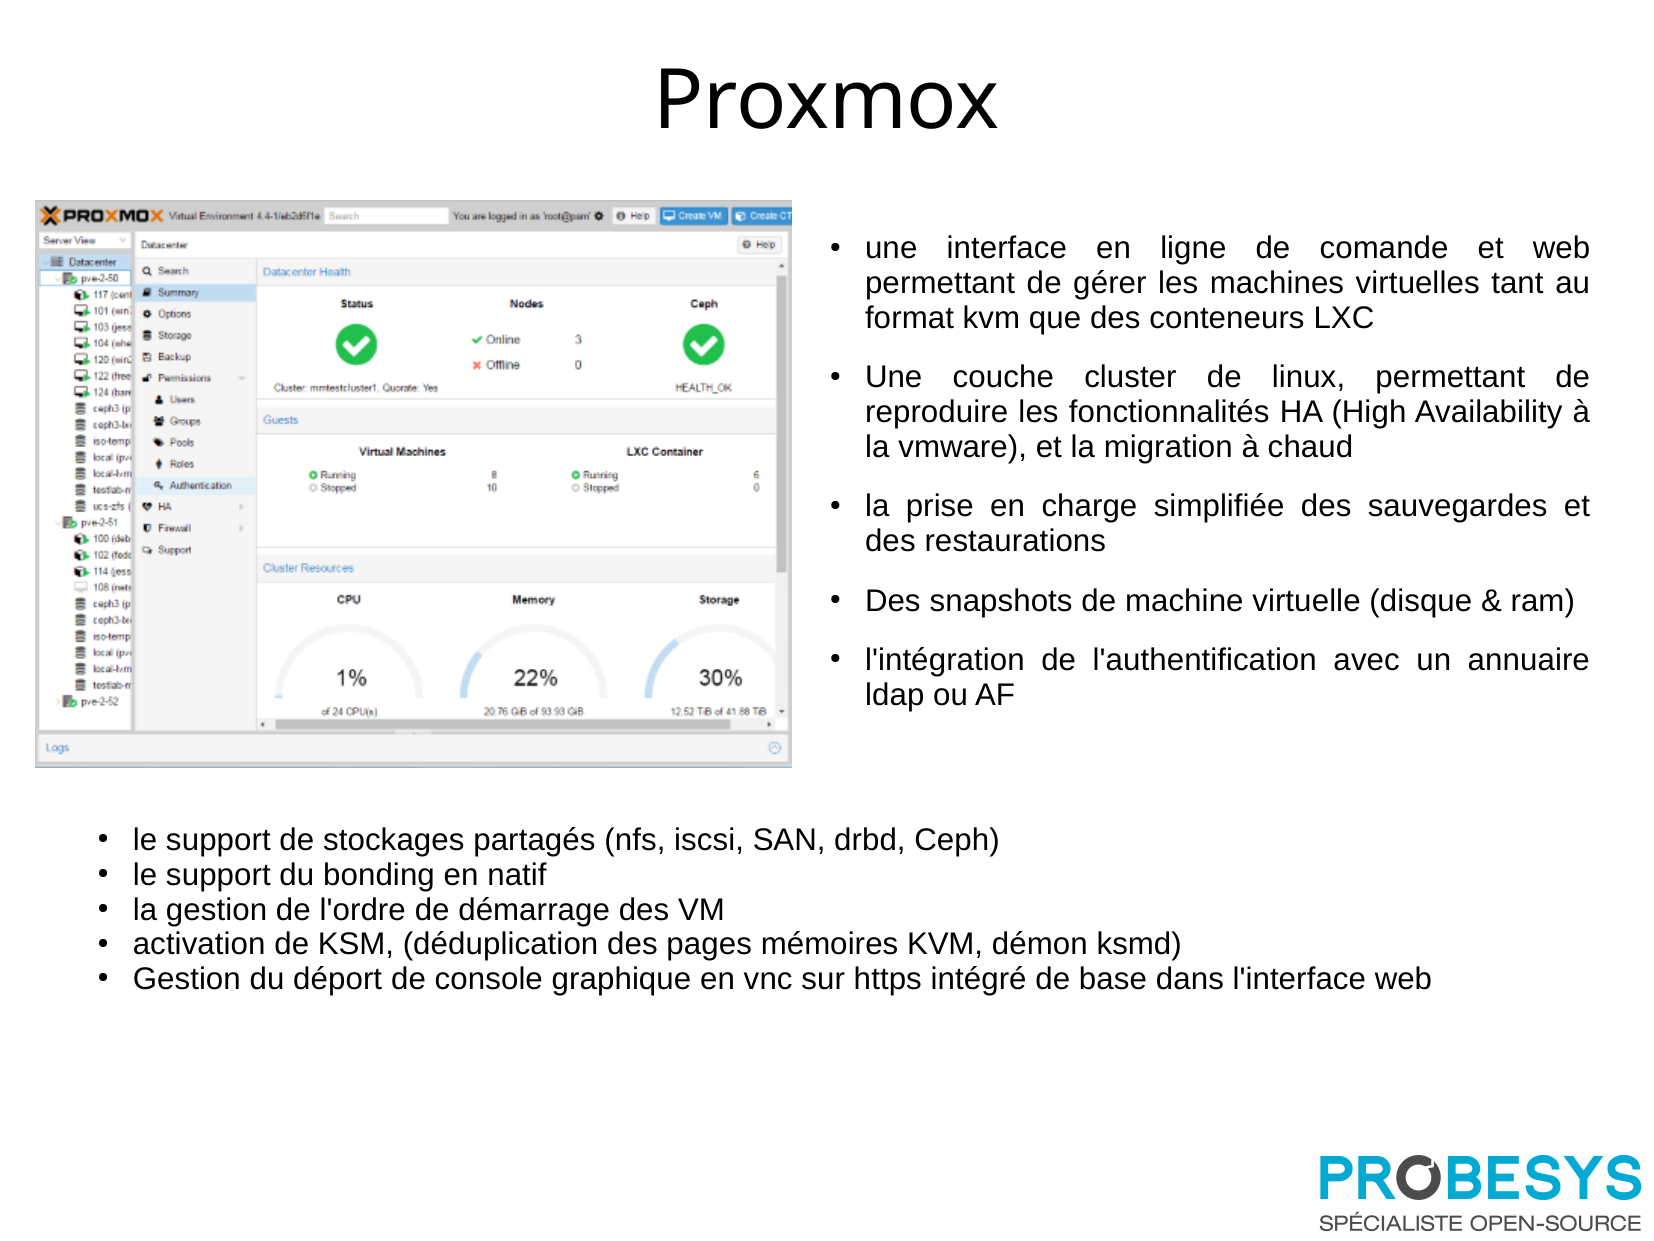

# Proxmox
une interface en ligne de comande et web permettant de gérer les machines virtuelles tant au format kvm que des conteneurs LXC
Une couche cluster de linux, permettant de reproduire les fonctionnalités HA (High Availability à la vmware), et la migration à chaud
la prise en charge simplifiée des sauvegardes et des restaurations
Des snapshots de machine virtuelle (disque & ram)
l'intégration de l'authentification avec un annuaire ldap ou AF
le support de stockages partagés (nfs, iscsi, SAN, drbd, Ceph)
le support du bonding en natif
la gestion de l'ordre de démarrage des VM
activation de KSM, (déduplication des pages mémoires KVM, démon ksmd)
Gestion du déport de console graphique en vnc sur https intégré de base dans l'interface web